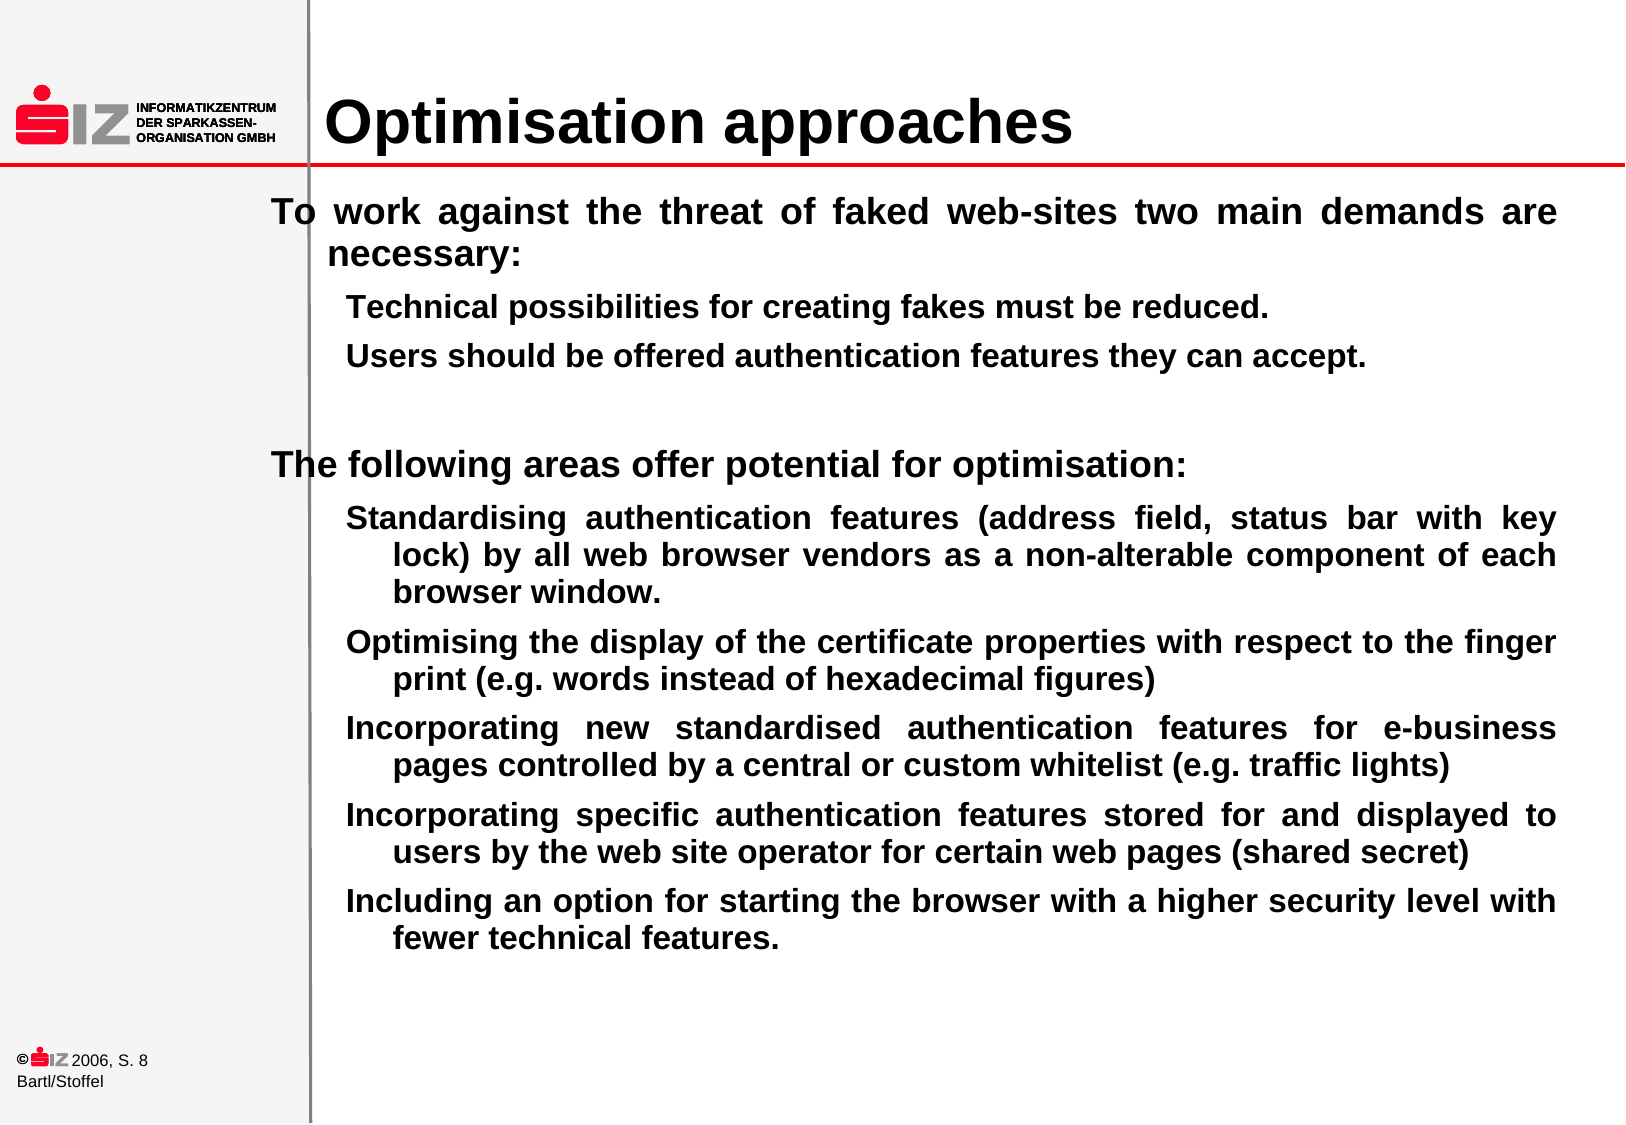

# Optimisation approaches
To work against the threat of faked web-sites two main demands are necessary:
Technical possibilities for creating fakes must be reduced.
Users should be offered authentication features they can accept.
The following areas offer potential for optimisation:
Standardising authentication features (address field, status bar with key lock) by all web browser vendors as a non-alterable component of each browser window.
Optimising the display of the certificate properties with respect to the finger print (e.g. words instead of hexadecimal figures)
Incorporating new standardised authentication features for e-business pages controlled by a central or custom whitelist (e.g. traffic lights)
Incorporating specific authentication features stored for and displayed to users by the web site operator for certain web pages (shared secret)
Including an option for starting the browser with a higher security level with fewer technical features.